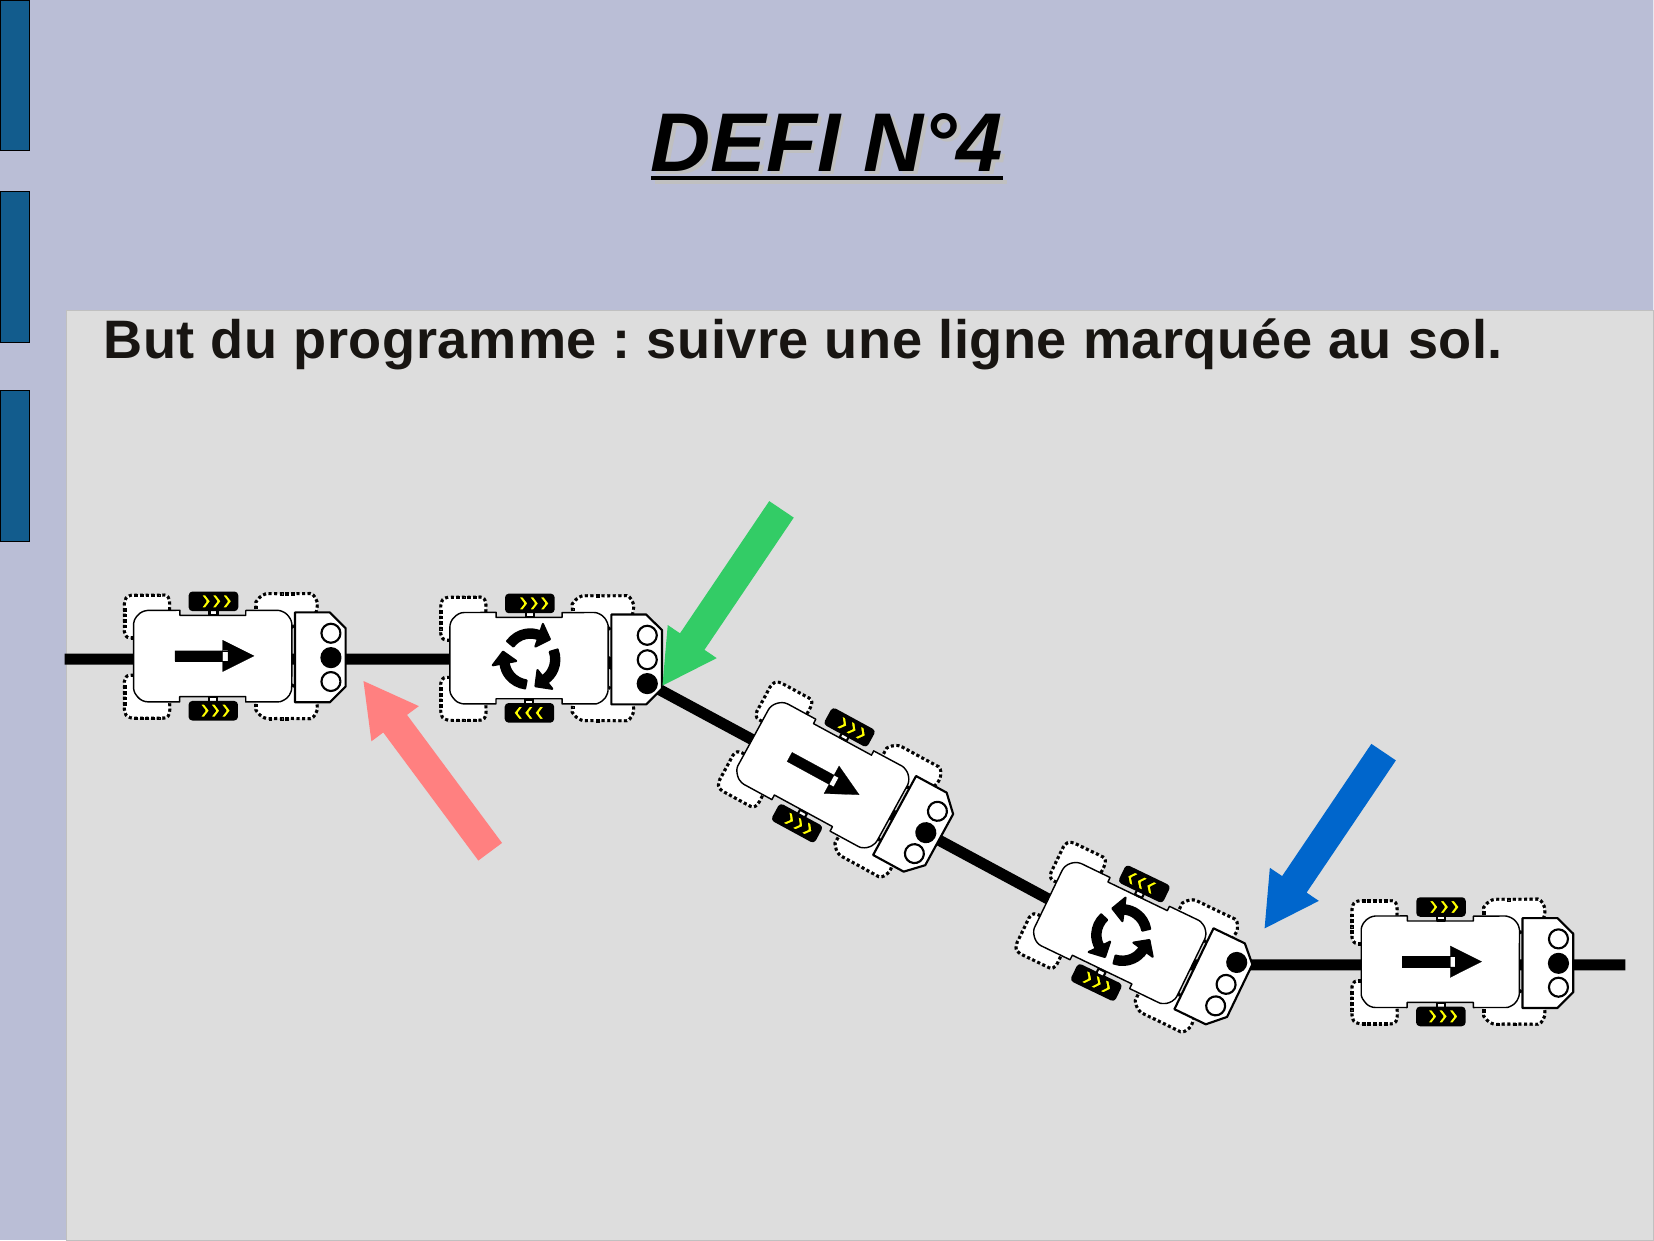

DEFI N°4
But du programme : suivre une ligne marquée au sol.